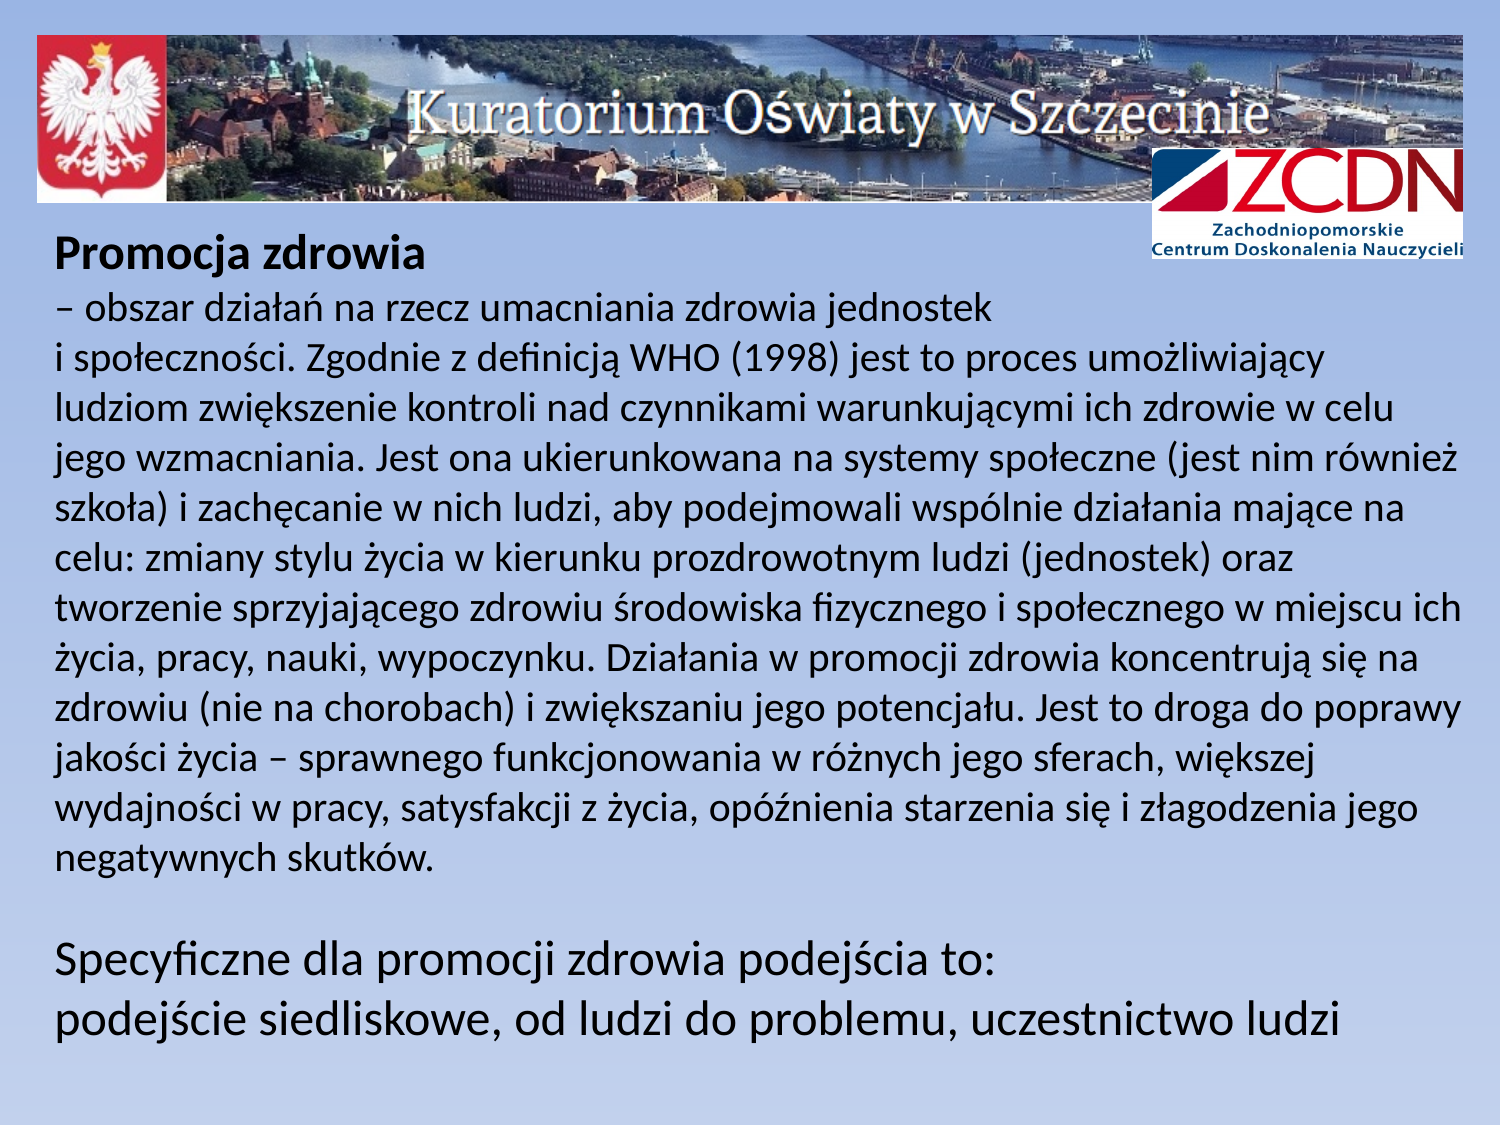

#
Promocja zdrowia
– obszar działań na rzecz umacniania zdrowia jednostek
i społeczności. Zgodnie z definicją WHO (1998) jest to proces umożliwiający ludziom zwiększenie kontroli nad czynnikami warunkującymi ich zdrowie w celu jego wzmacniania. Jest ona ukierunkowana na systemy społeczne (jest nim również szkoła) i zachęcanie w nich ludzi, aby podejmowali wspólnie działania mające na celu: zmiany stylu życia w kierunku prozdrowotnym ludzi (jednostek) oraz tworzenie sprzyjającego zdrowiu środowiska fizycznego i społecznego w miejscu ich życia, pracy, nauki, wypoczynku. Działania w promocji zdrowia koncentrują się na zdrowiu (nie na chorobach) i zwiększaniu jego potencjału. Jest to droga do poprawy jakości życia – sprawnego funkcjonowania w różnych jego sferach, większej wydajności w pracy, satysfakcji z życia, opóźnienia starzenia się i złagodzenia jego negatywnych skutków.
Specyficzne dla promocji zdrowia podejścia to:
podejście siedliskowe, od ludzi do problemu, uczestnictwo ludzi